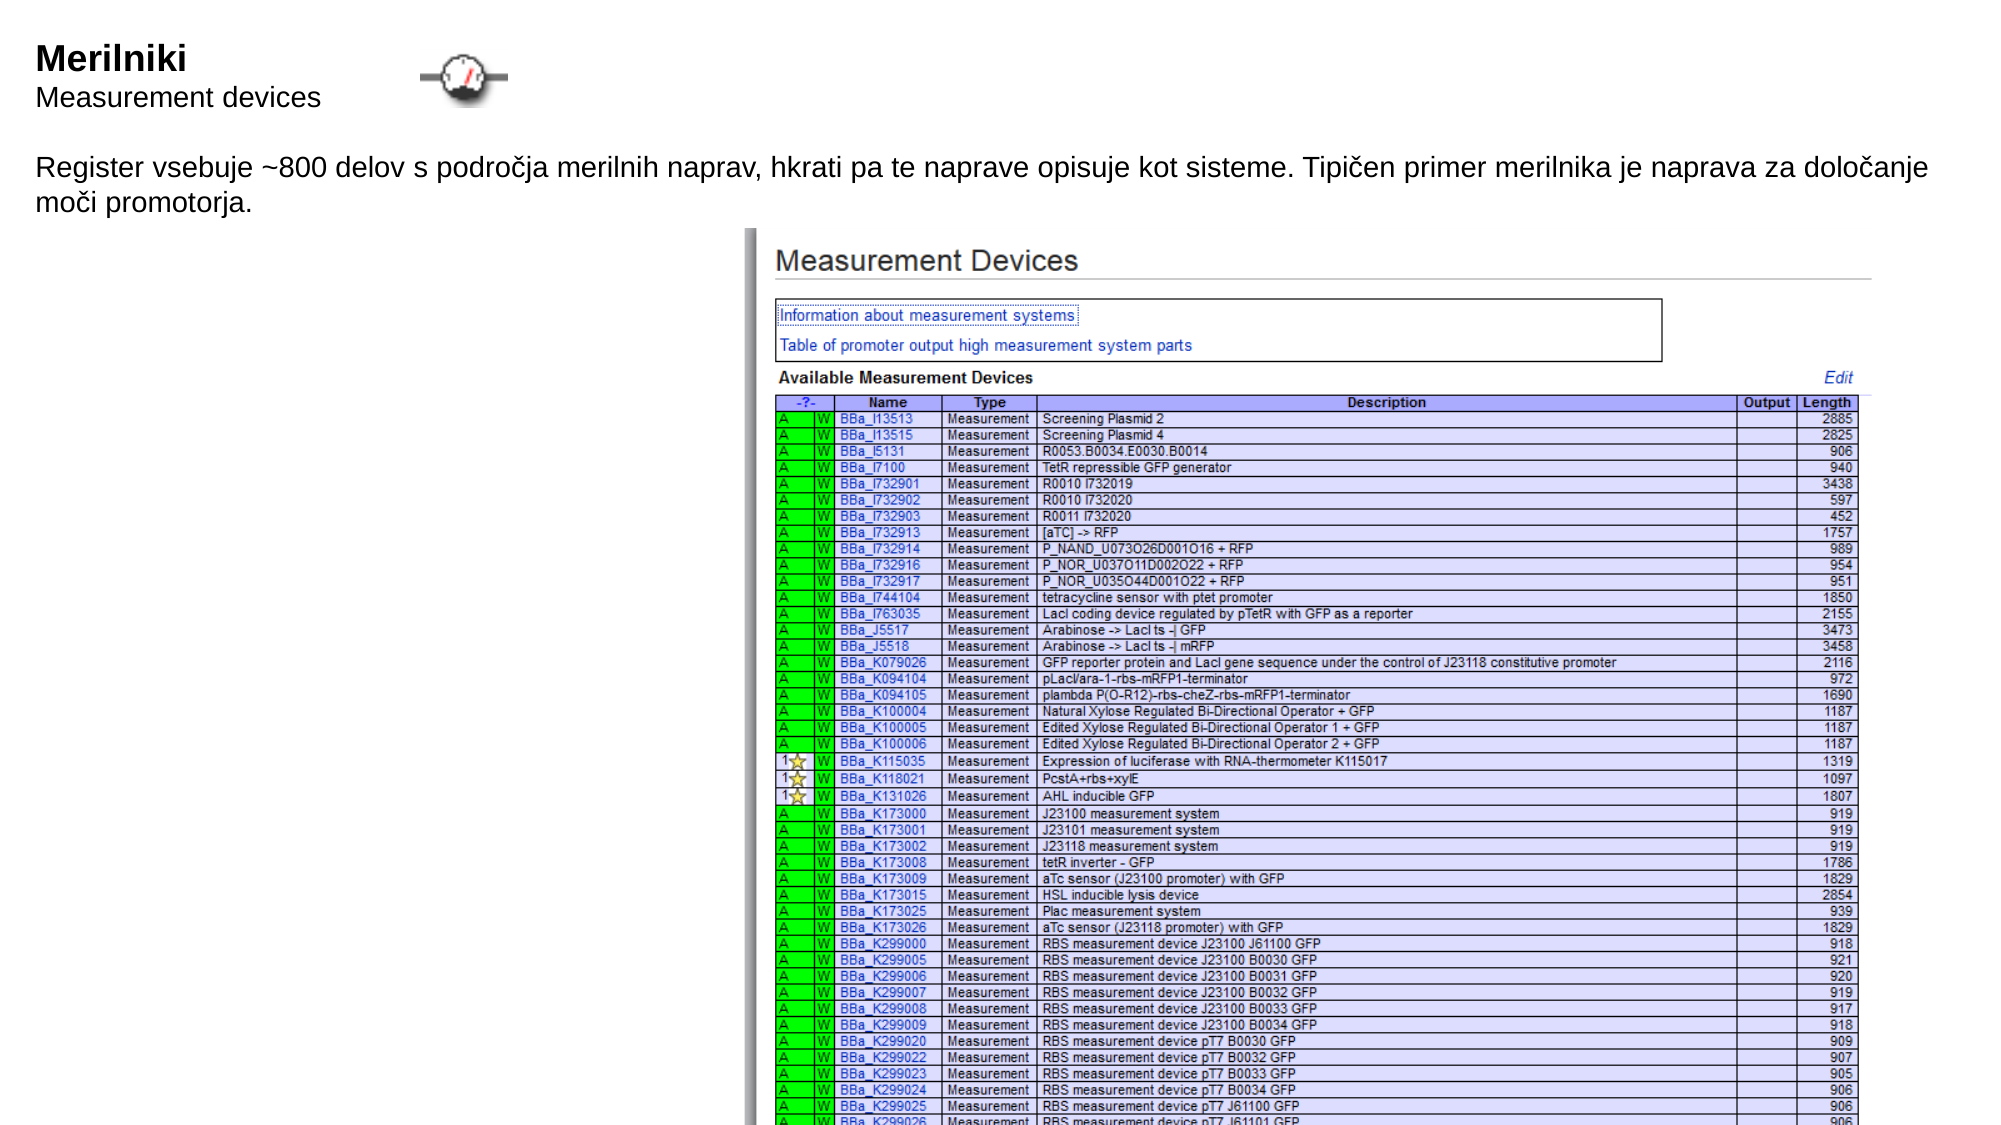

Merilniki
Measurement devices
Register vsebuje ~800 delov s področja merilnih naprav, hkrati pa te naprave opisuje kot sisteme. Tipičen primer merilnika je naprava za določanje moči promotorja.